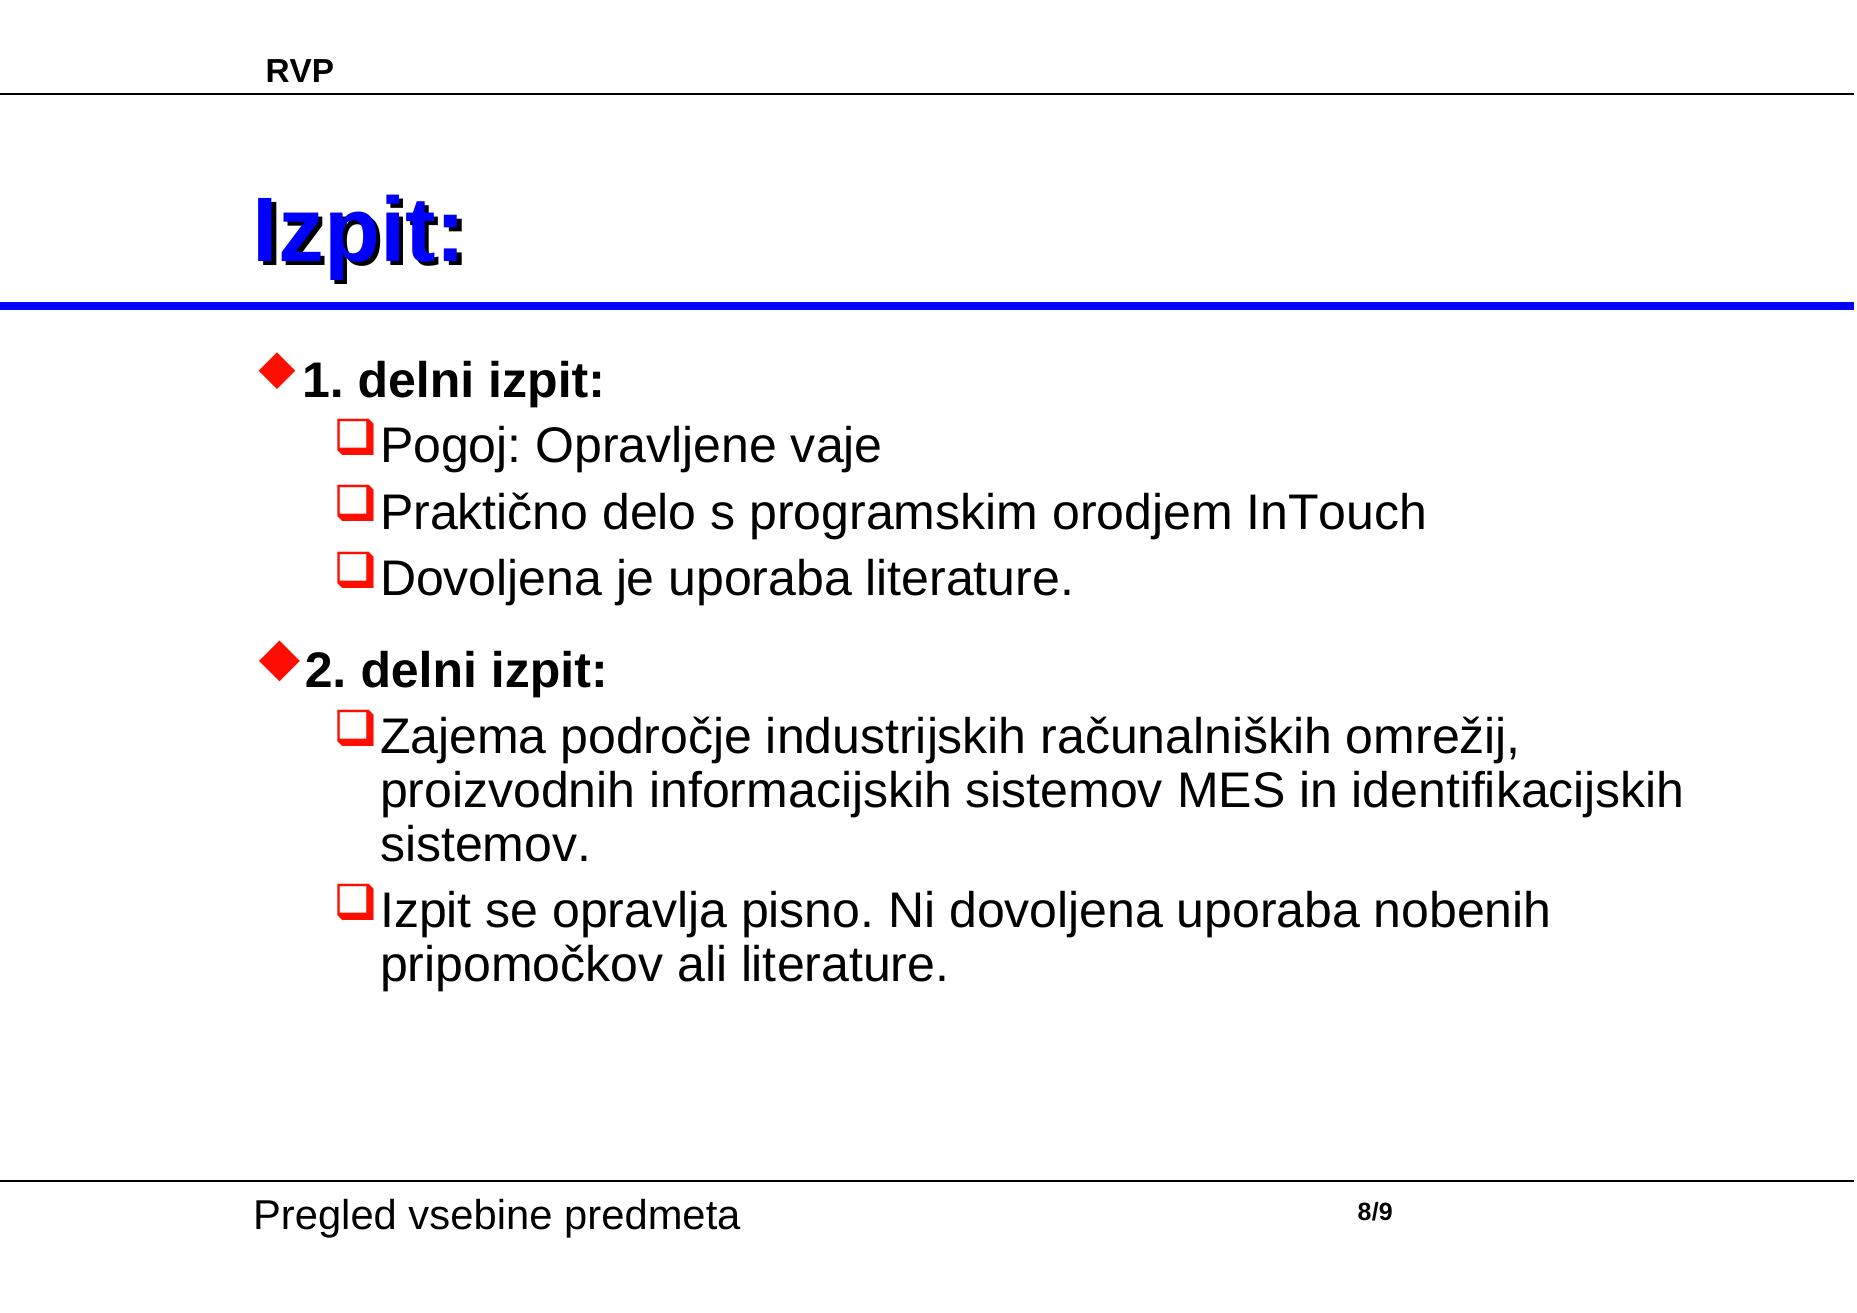

# Izpit:
1. delni izpit:
Pogoj: Opravljene vaje
Praktično delo s programskim orodjem InTouch
Dovoljena je uporaba literature.
2. delni izpit:
Zajema področje industrijskih računalniških omrežij, proizvodnih informacijskih sistemov MES in identifikacijskih sistemov.
Izpit se opravlja pisno. Ni dovoljena uporaba nobenih pripomočkov ali literature.